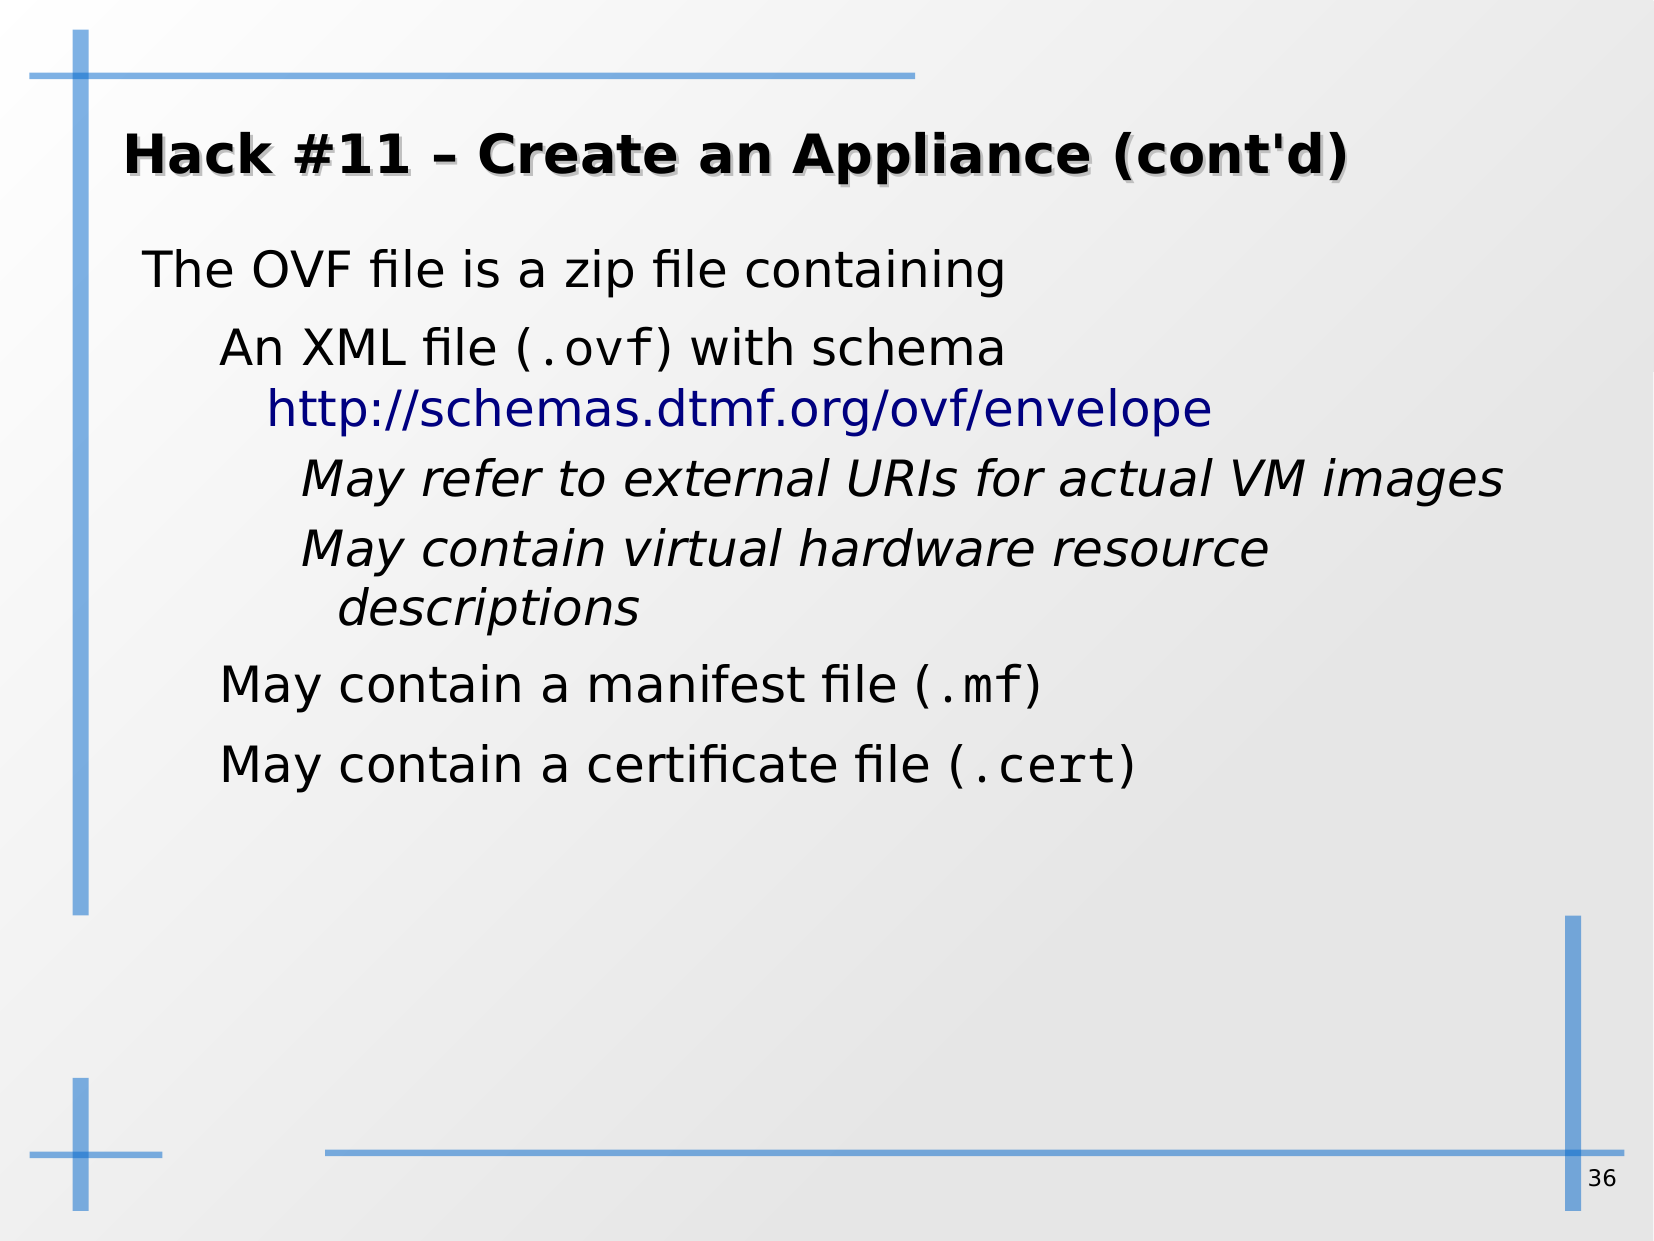

# Hack #11 – Create an Appliance (cont'd)
The OVF file is a zip file containing
An XML file (.ovf) with schema http://schemas.dtmf.org/ovf/envelope
May refer to external URIs for actual VM images
May contain virtual hardware resource descriptions
May contain a manifest file (.mf)
May contain a certificate file (.cert)